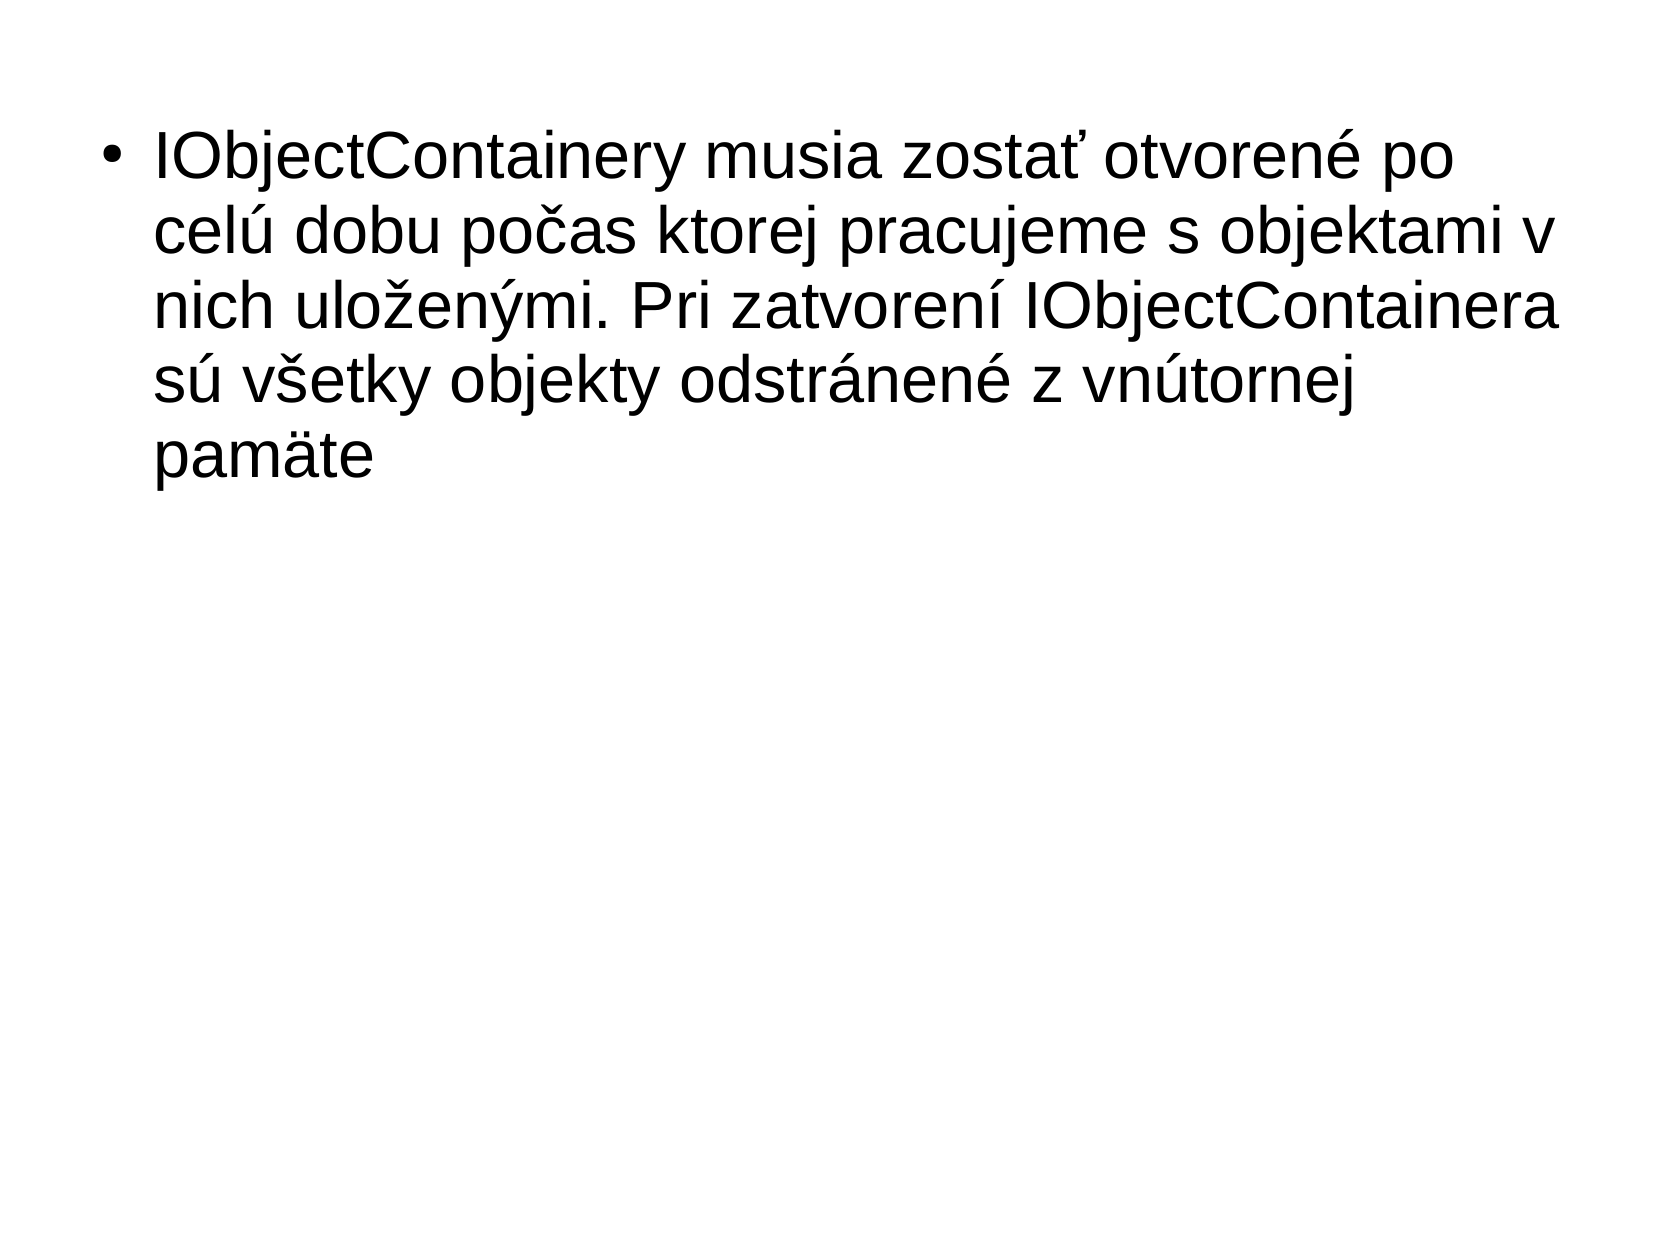

# IObjectContainery musia zostať otvorené po celú dobu počas ktorej pracujeme s objektami v nich uloženými. Pri zatvorení IObjectContainera sú všetky objekty odstránené z vnútornej pamäte